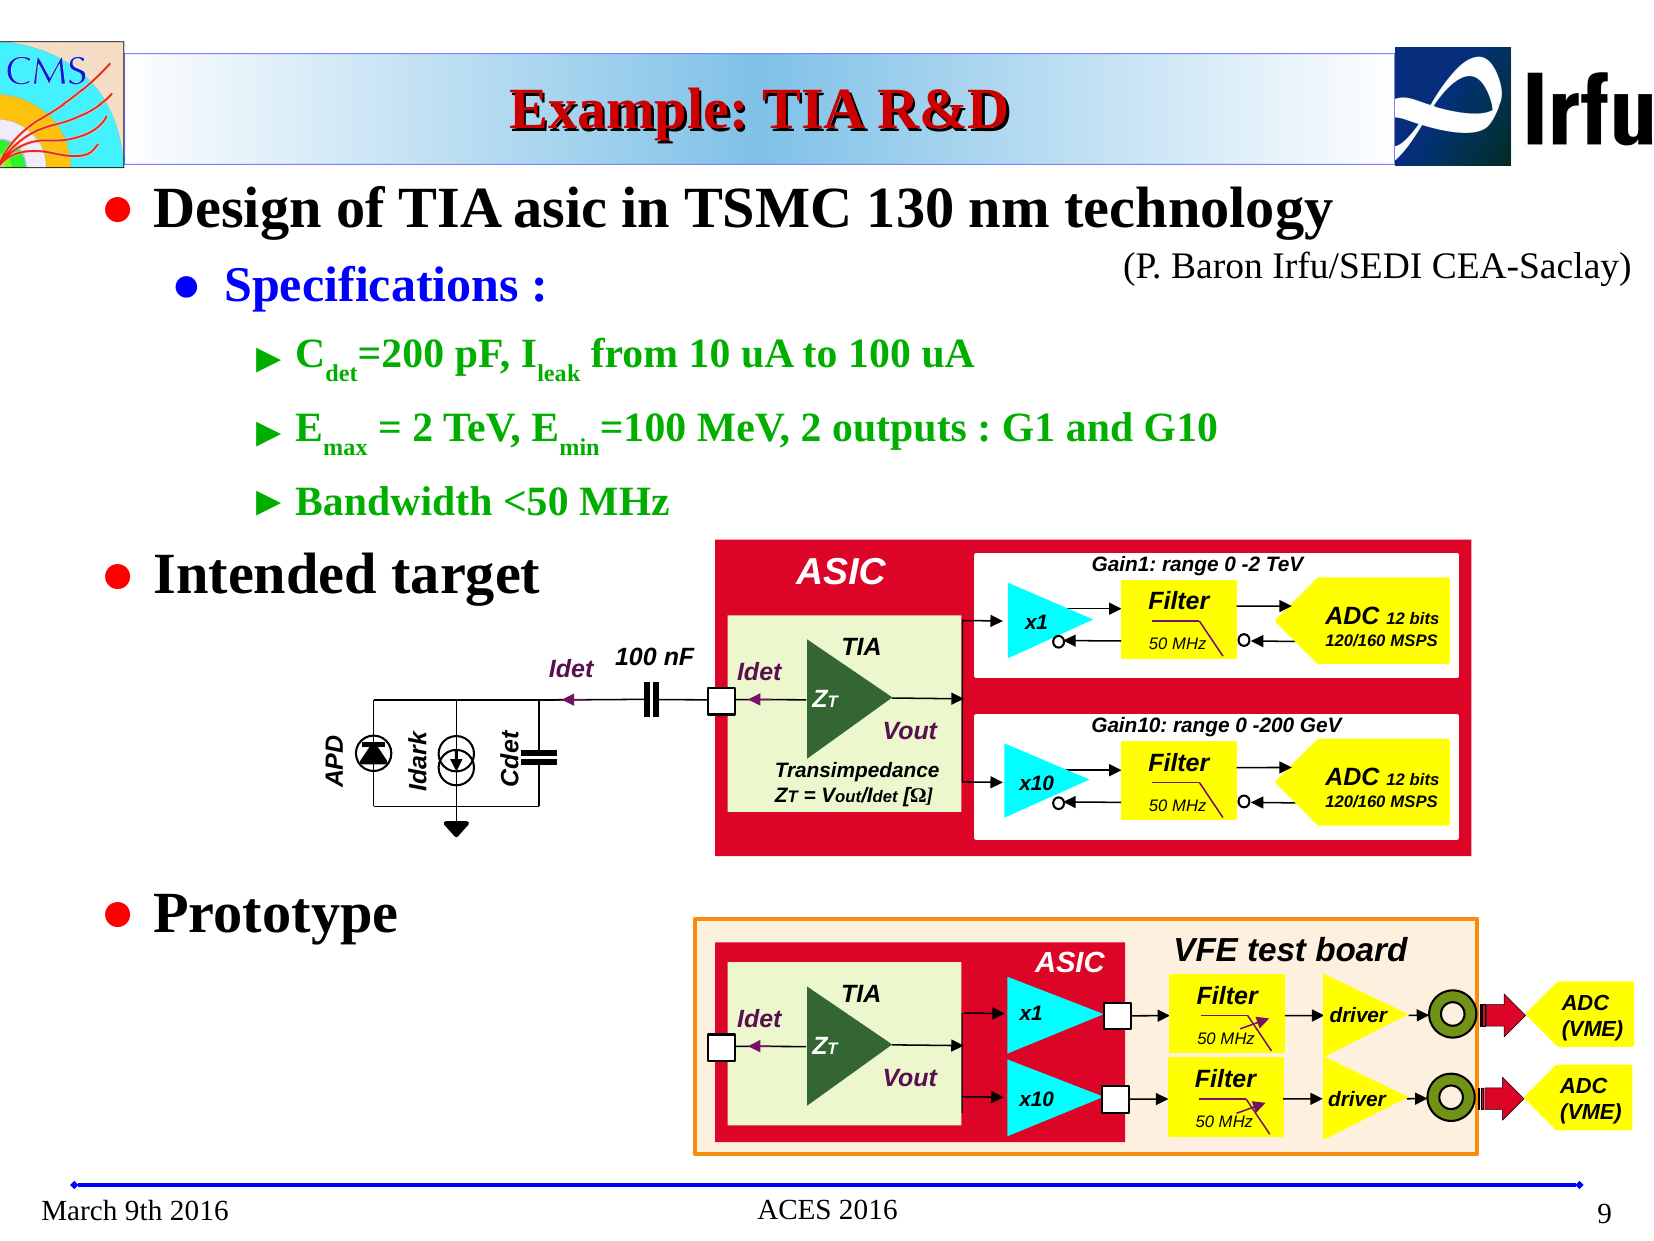

# Example: TIA R&D
Design of TIA asic in TSMC 130 nm technology
Specifications :
Cdet=200 pF, Ileak from 10 uA to 100 uA
Emax = 2 TeV, Emin=100 MeV, 2 outputs : G1 and G10
Bandwidth <50 MHz
Intended target
Prototype
(P. Baron Irfu/SEDI CEA-Saclay)
ASIC
Gain1: range 0 -2 TeV
Filter
ADC 12 bits
120/160 MSPS
x1
TIA
50 MHz
100 nF
Idet
Cdet
APD
Idark
Idet
ZT
ZT
Gain10: range 0 -200 GeV
Vout
Filter
ADC 12 bits
120/160 MSPS
Transimpedance
ZT = Vout/Idet [Ω]
x10
50 MHz
VFE test board
ASIC
TIA
Filter
50 MHz
ADC
(VME)
x1
driver
Idet
ZT
Vout
Filter
50 MHz
ADC
(VME)
driver
x10
ACES 2016
March 9th 2016
9